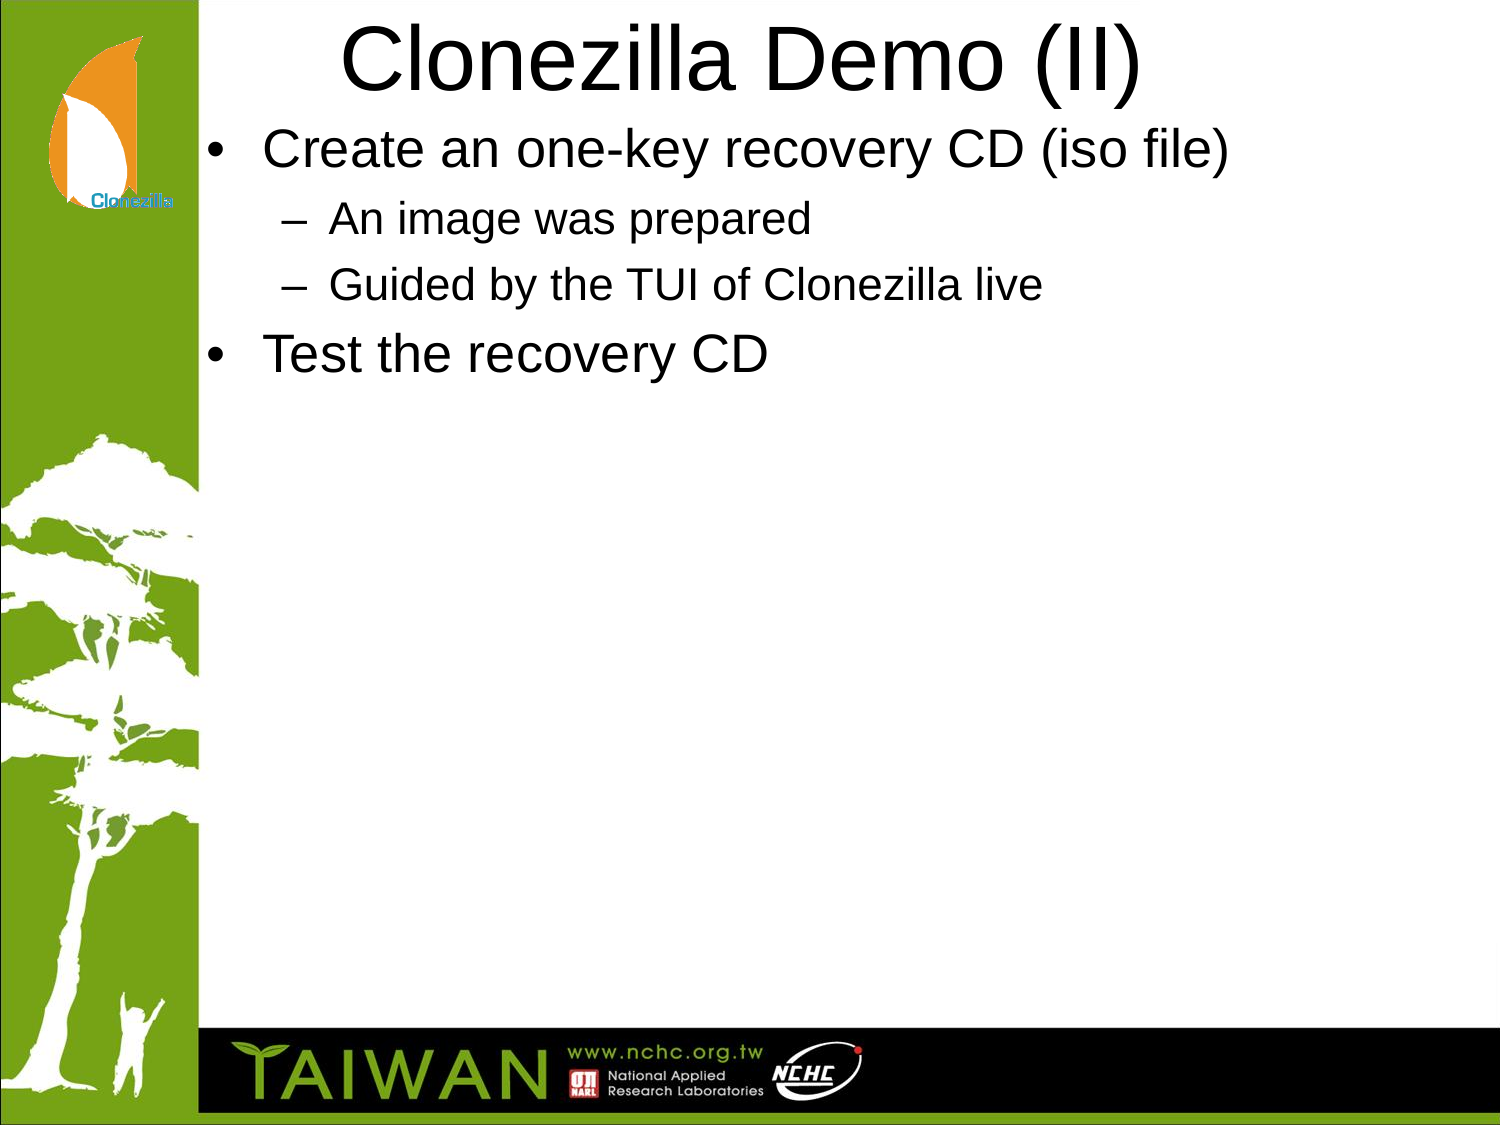

Clonezilla Demo (II)
# Create an one-key recovery CD (iso file)
An image was prepared
Guided by the TUI of Clonezilla live
Test the recovery CD